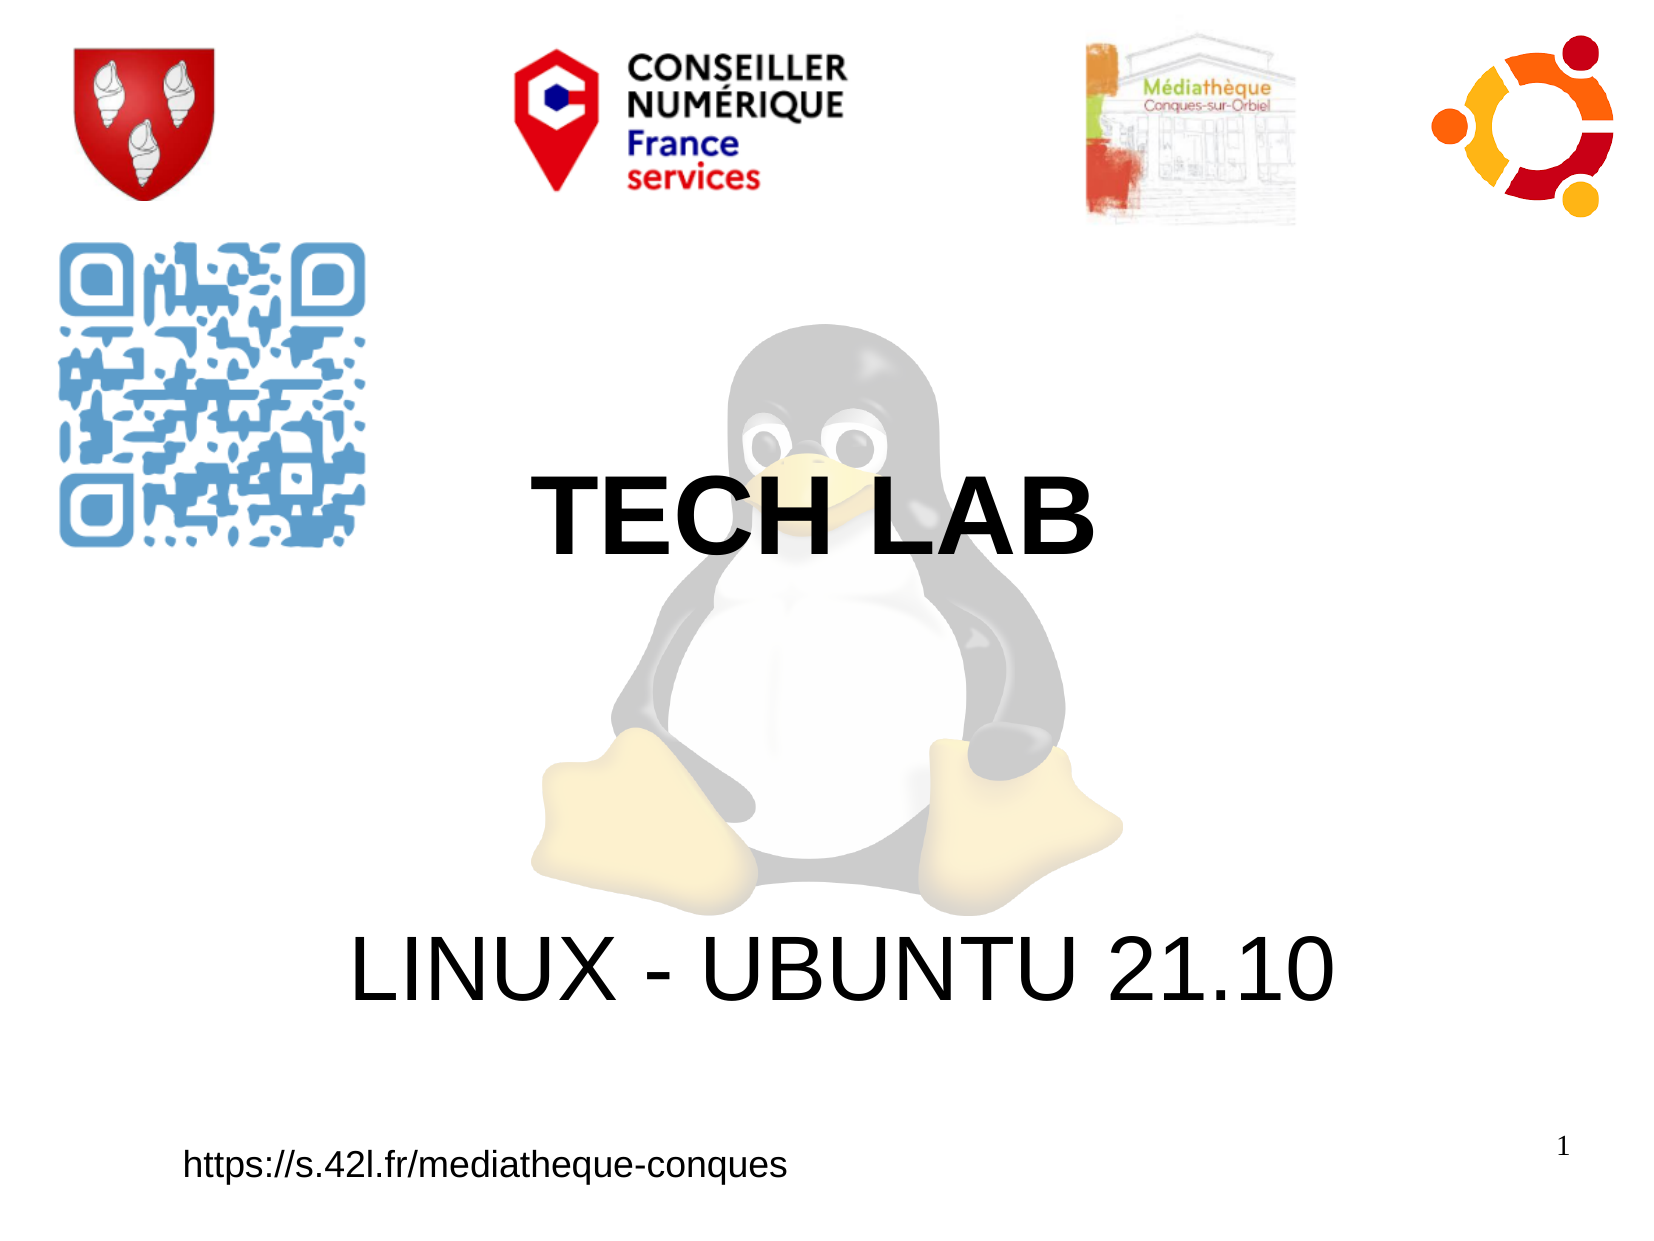

TECH LAB
# LINUX - UBUNTU 21.10
1
https://s.42l.fr/mediatheque-conques